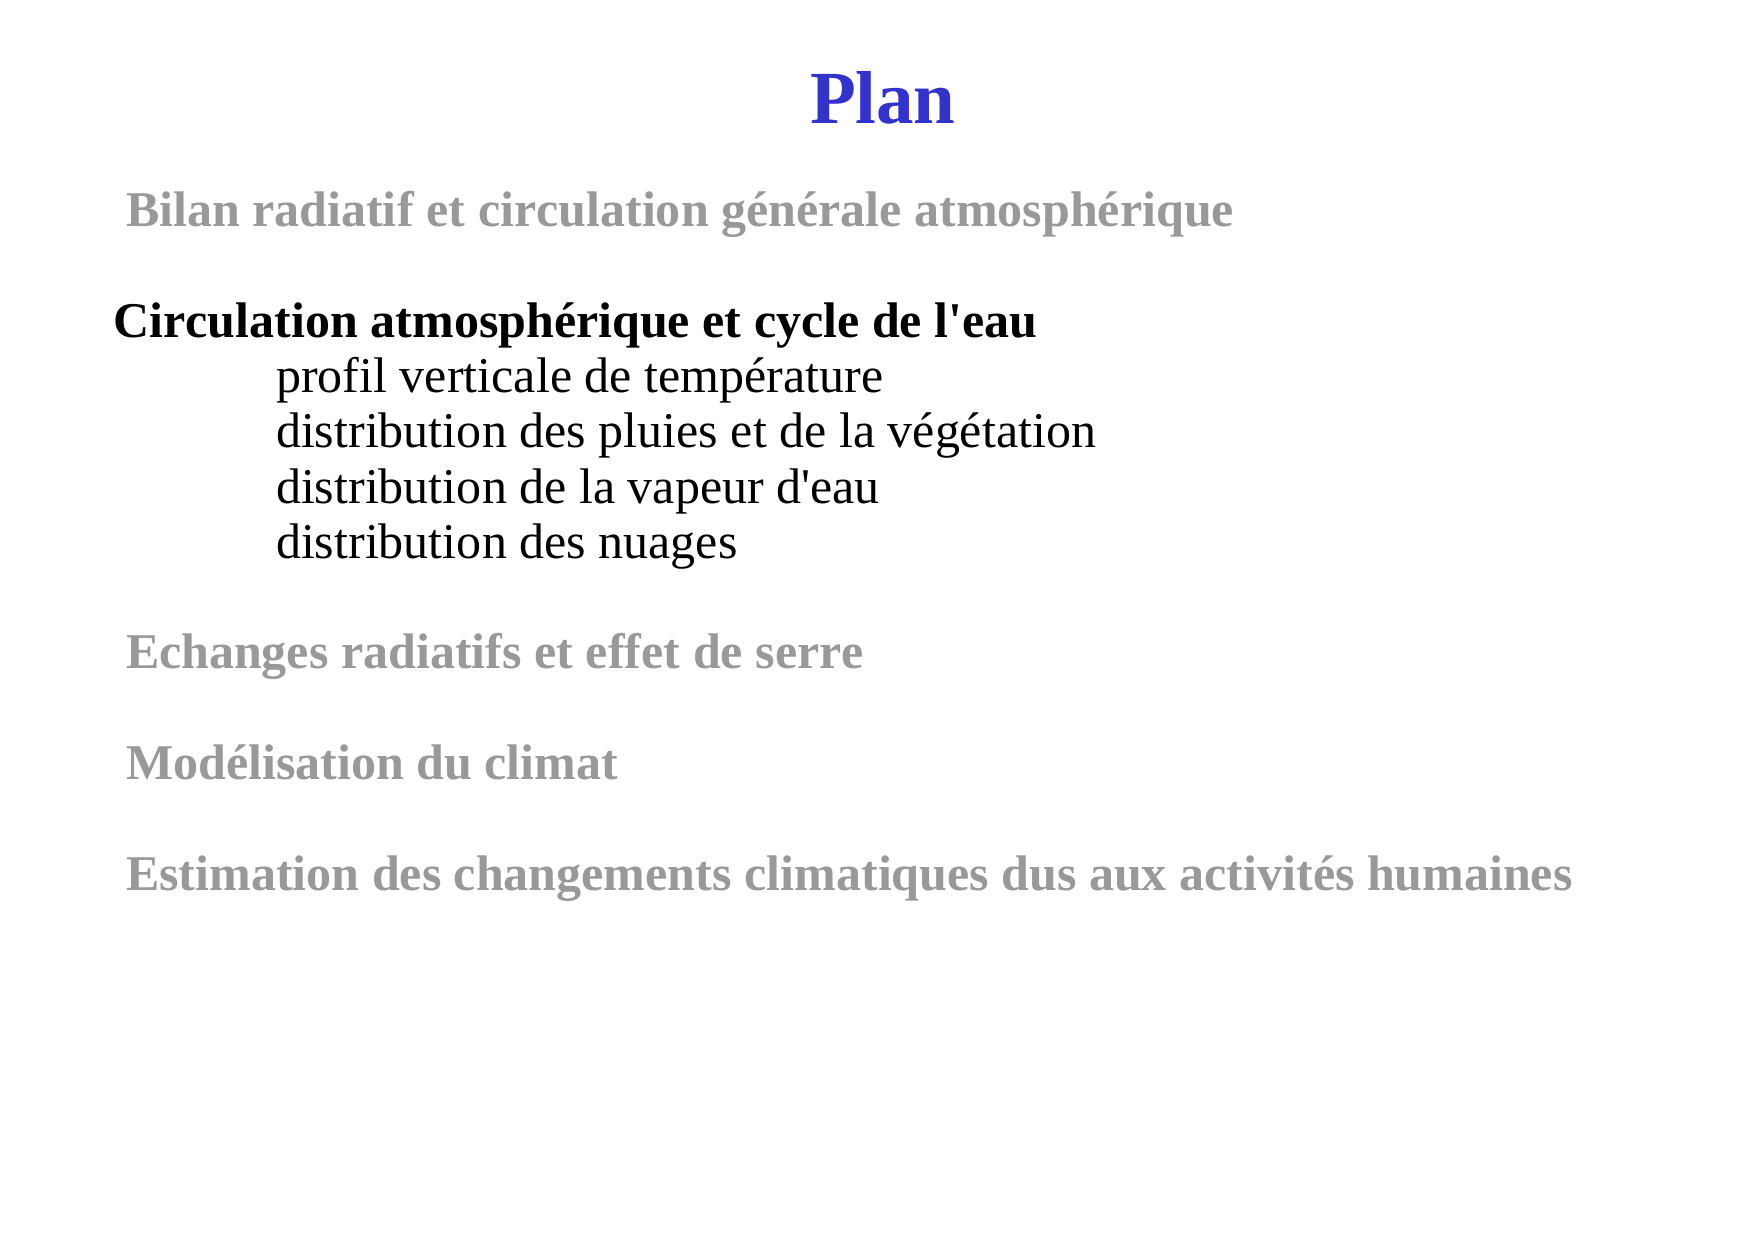

Plan
 Bilan radiatif et circulation générale atmosphérique
Circulation atmosphérique et cycle de l'eau
 profil verticale de température
 distribution des pluies et de la végétation
 distribution de la vapeur d'eau
 distribution des nuages
 Echanges radiatifs et effet de serre
 Modélisation du climat
 Estimation des changements climatiques dus aux activités humaines